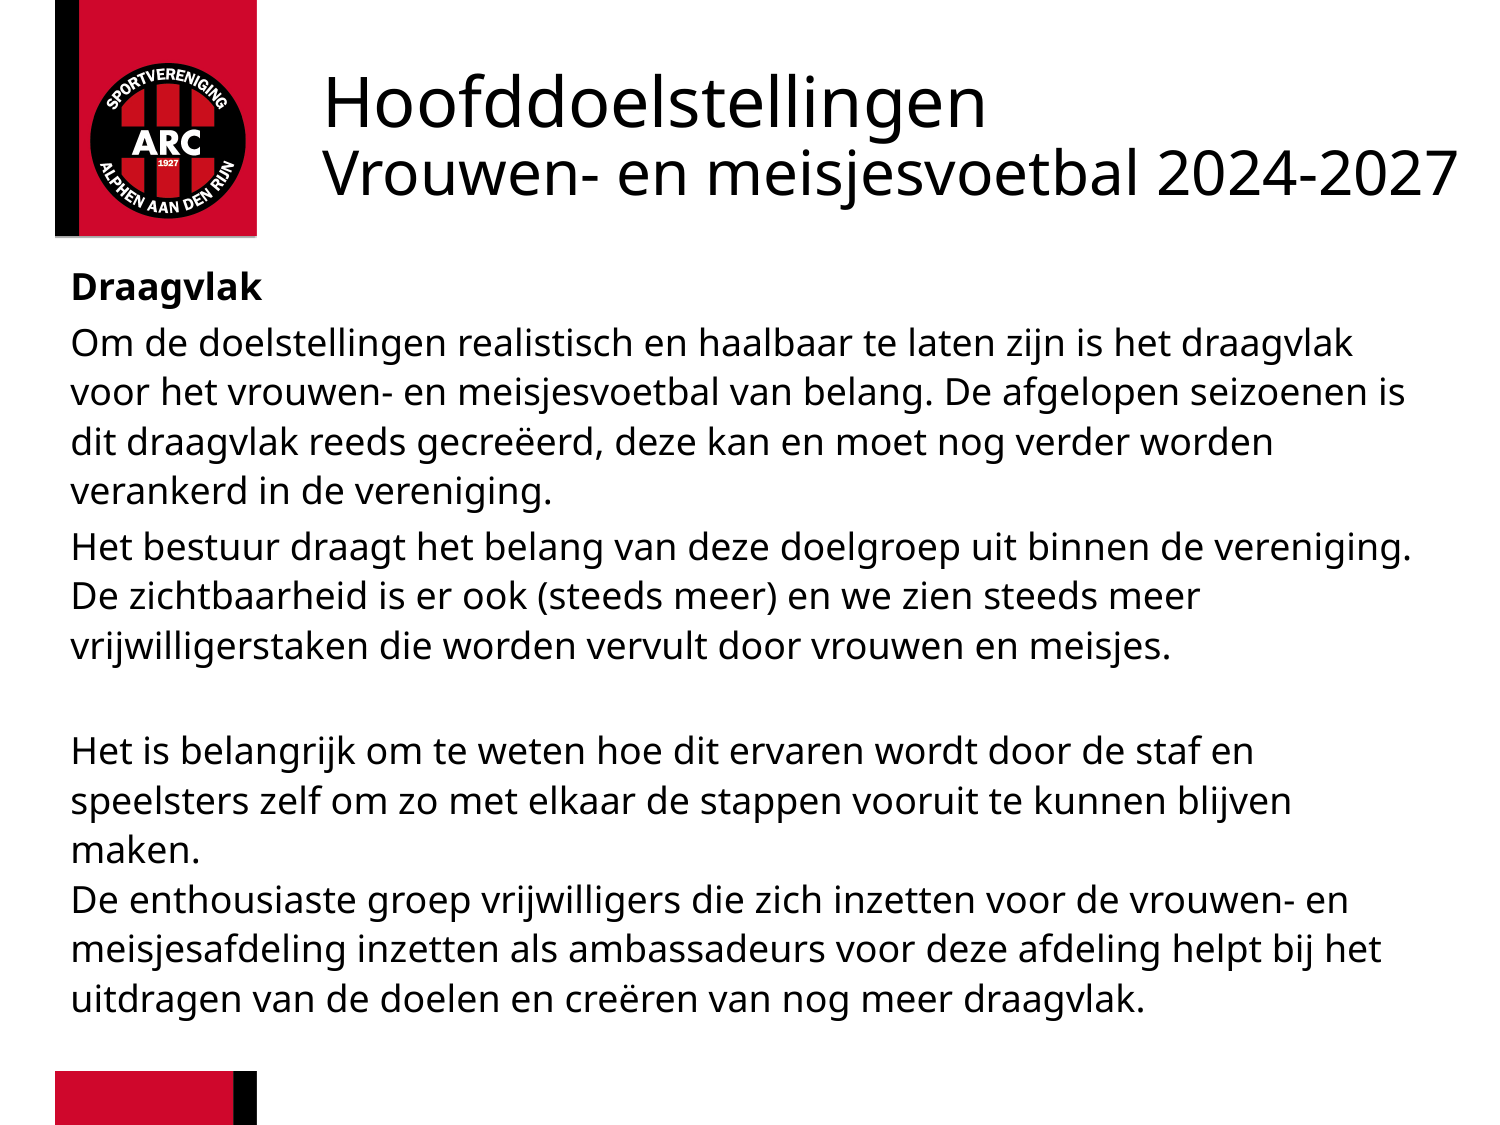

Hoofddoelstellingen
Vrouwen- en meisjesvoetbal 2024-2027
Draagvlak
Om de doelstellingen realistisch en haalbaar te laten zijn is het draagvlak voor het vrouwen- en meisjesvoetbal van belang. De afgelopen seizoenen is dit draagvlak reeds gecreëerd, deze kan en moet nog verder worden verankerd in de vereniging.
Het bestuur draagt het belang van deze doelgroep uit binnen de vereniging. De zichtbaarheid is er ook (steeds meer) en we zien steeds meer vrijwilligerstaken die worden vervult door vrouwen en meisjes.
Het is belangrijk om te weten hoe dit ervaren wordt door de staf en speelsters zelf om zo met elkaar de stappen vooruit te kunnen blijven maken.
De enthousiaste groep vrijwilligers die zich inzetten voor de vrouwen- en meisjesafdeling inzetten als ambassadeurs voor deze afdeling helpt bij het uitdragen van de doelen en creëren van nog meer draagvlak.